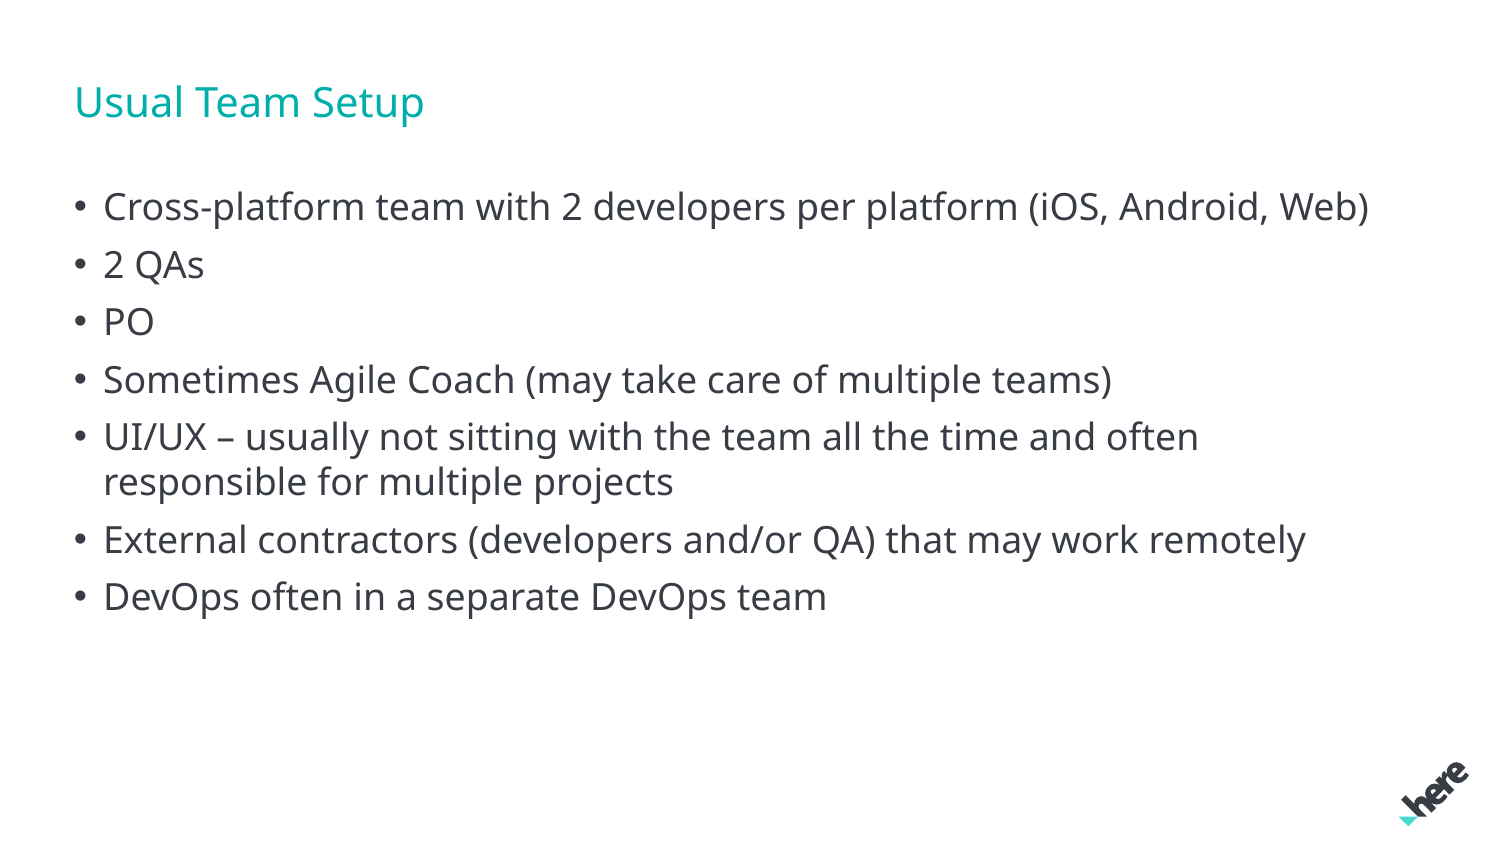

Usual Team Setup
# Cross-platform team with 2 developers per platform (iOS, Android, Web)
2 QAs
PO
Sometimes Agile Coach (may take care of multiple teams)
UI/UX – usually not sitting with the team all the time and often responsible for multiple projects
External contractors (developers and/or QA) that may work remotely
DevOps often in a separate DevOps team